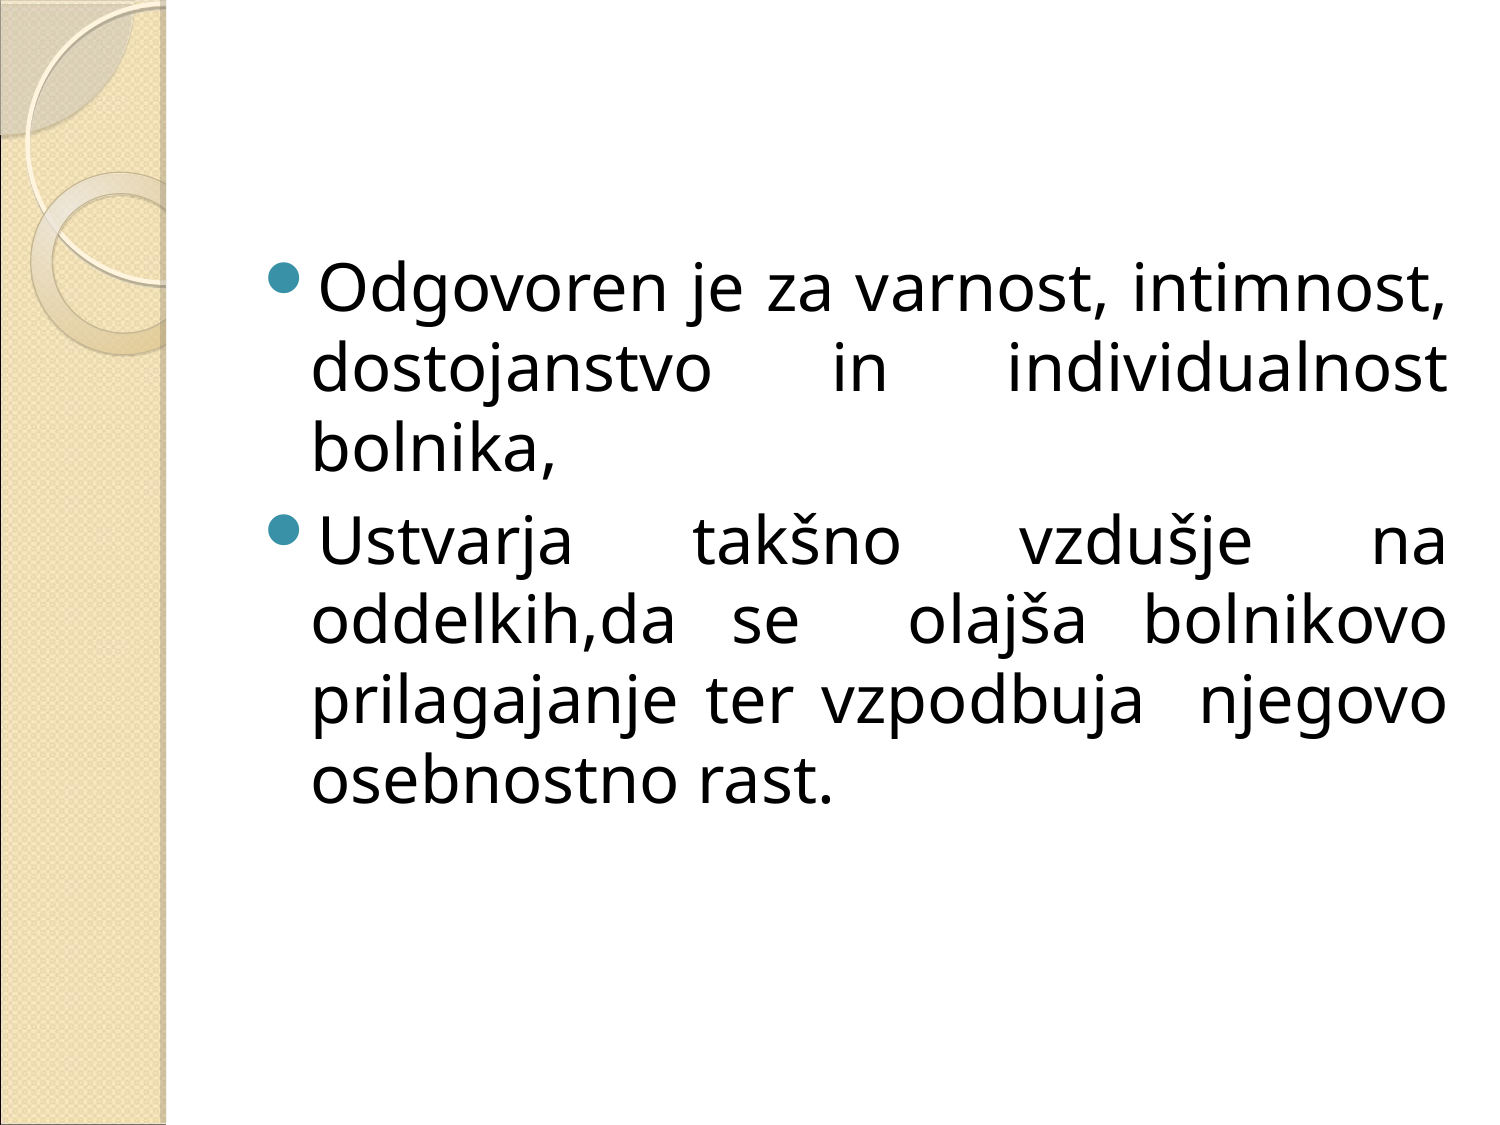

#
Odgovoren je za varnost, intimnost, dostojanstvo in individualnost bolnika,
Ustvarja takšno vzdušje na oddelkih,da se olajša bolnikovo prilagajanje ter vzpodbuja njegovo osebnostno rast.